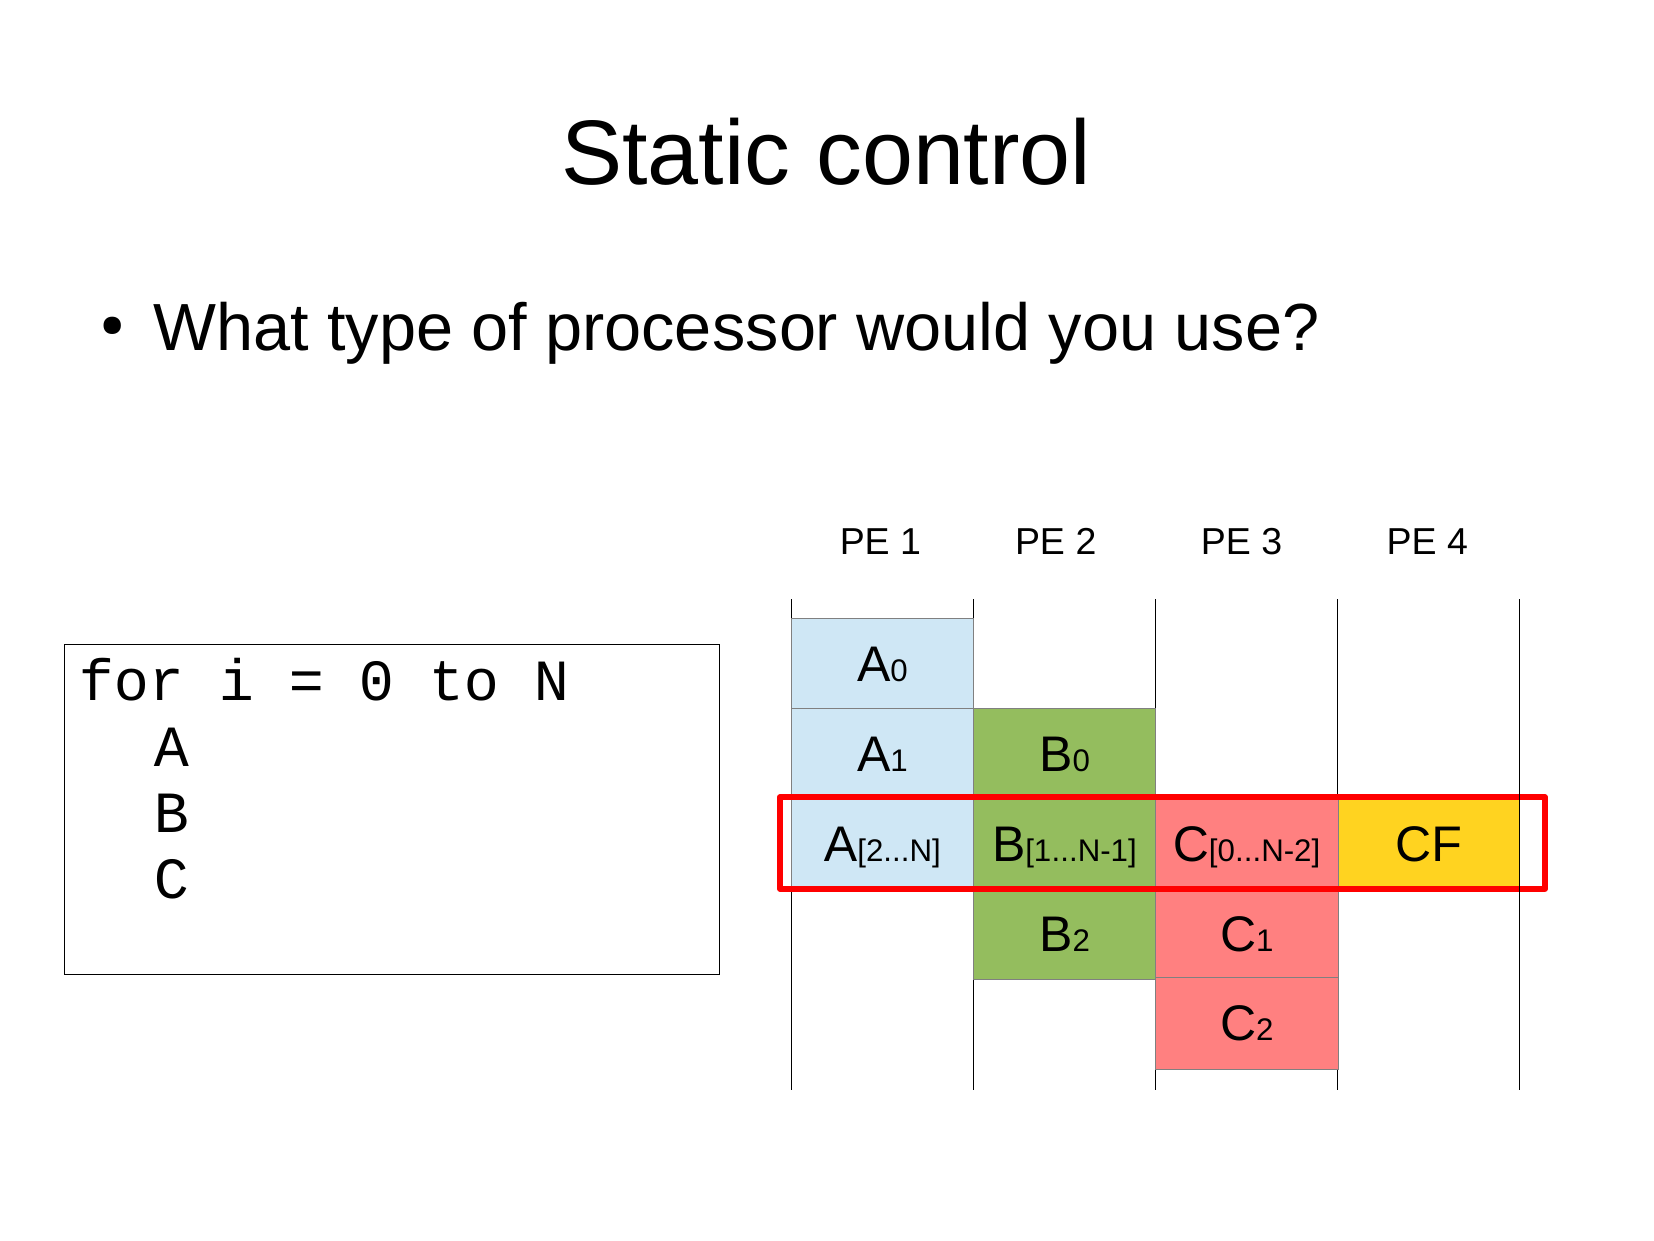

# Static control
What type of processor would you use?
PE 1 PE 2 PE 3 PE 4
A0
for i = 0 to N
	A
	B
	C
A1
B0
A[2...N]
B[1...N-1]
C[0...N-2]
CF
B2
C1
C2